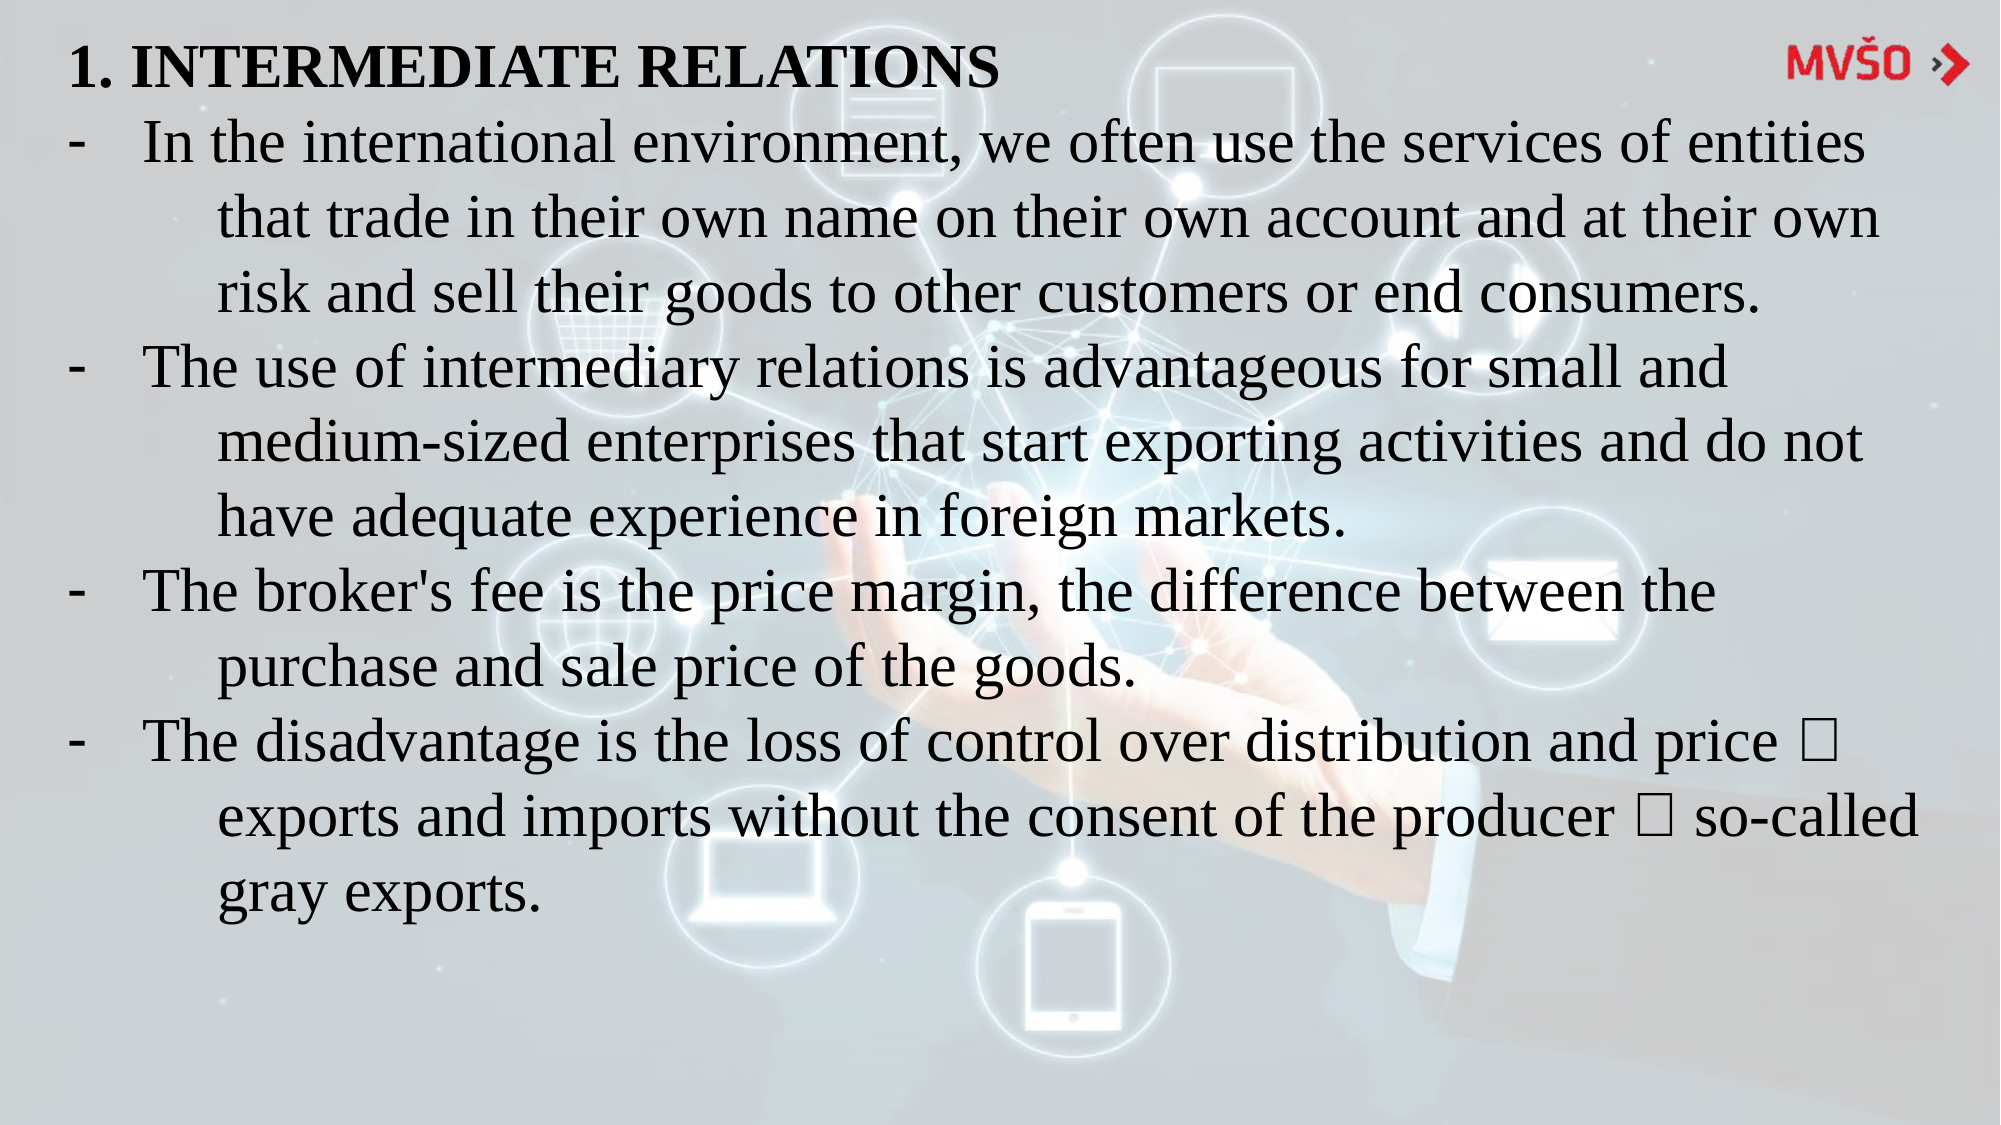

1. INTERMEDIATE RELATIONS
In the international environment, we often use the services of entities that trade in their own name on their own account and at their own risk and sell their goods to other customers or end consumers.
The use of intermediary relations is advantageous for small and medium-sized enterprises that start exporting activities and do not have adequate experience in foreign markets.
The broker's fee is the price margin, the difference between the purchase and sale price of the goods.
The disadvantage is the loss of control over distribution and price  exports and imports without the consent of the producer  so-called gray exports.